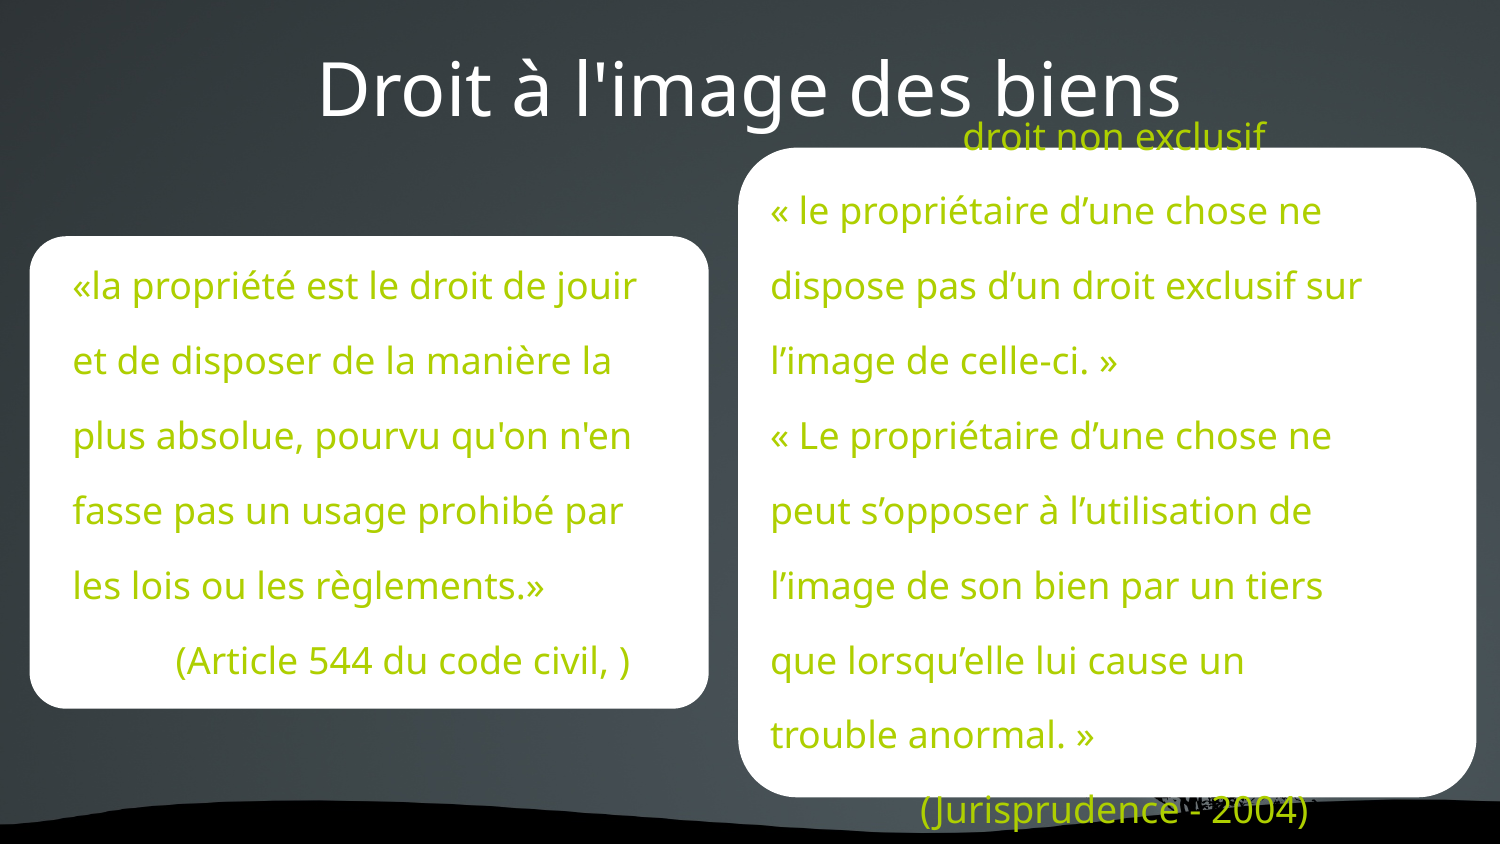

Droit à l'image des biens
droit non exclusif
« le propriétaire d’une chose ne
dispose pas d’un droit exclusif sur
l’image de celle-ci. »
« Le propriétaire d’une chose ne
peut s’opposer à l’utilisation de
l’image de son bien par un tiers
que lorsqu’elle lui cause un
trouble anormal. »
(Jurisprudence - 2004)
«la propriété est le droit de jouir
et de disposer de la manière la
plus absolue, pourvu qu'on n'en
fasse pas un usage prohibé par
les lois ou les règlements.»
(Article 544 du code civil, )